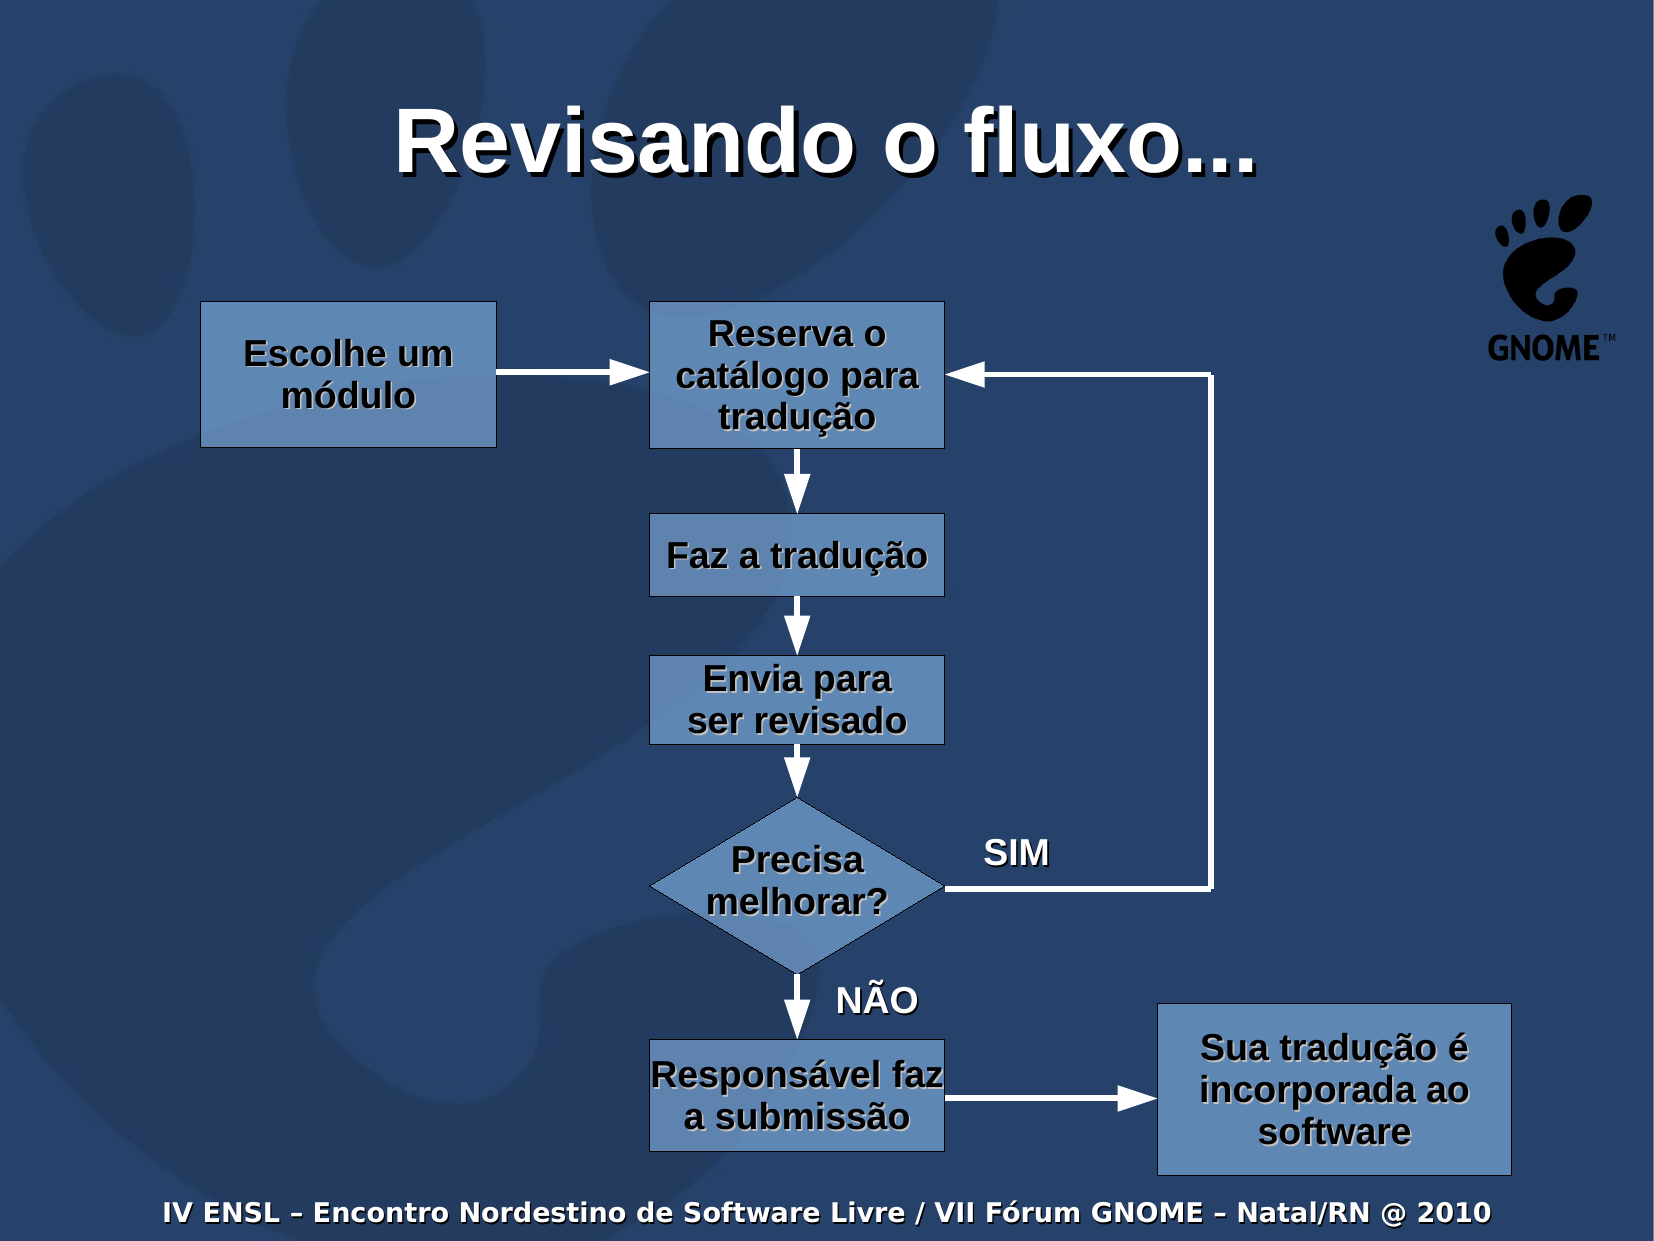

# Revisando o fluxo...
Escolhe um
módulo
Reserva o
catálogo para
tradução
Faz a tradução
Envia para
ser revisado
Precisa melhorar?
SIM
NÃO
Sua tradução é
incorporada ao
software
Responsável faz
a submissão
IV ENSL – Encontro Nordestino de Software Livre / VII Fórum GNOME – Natal/RN @ 2010